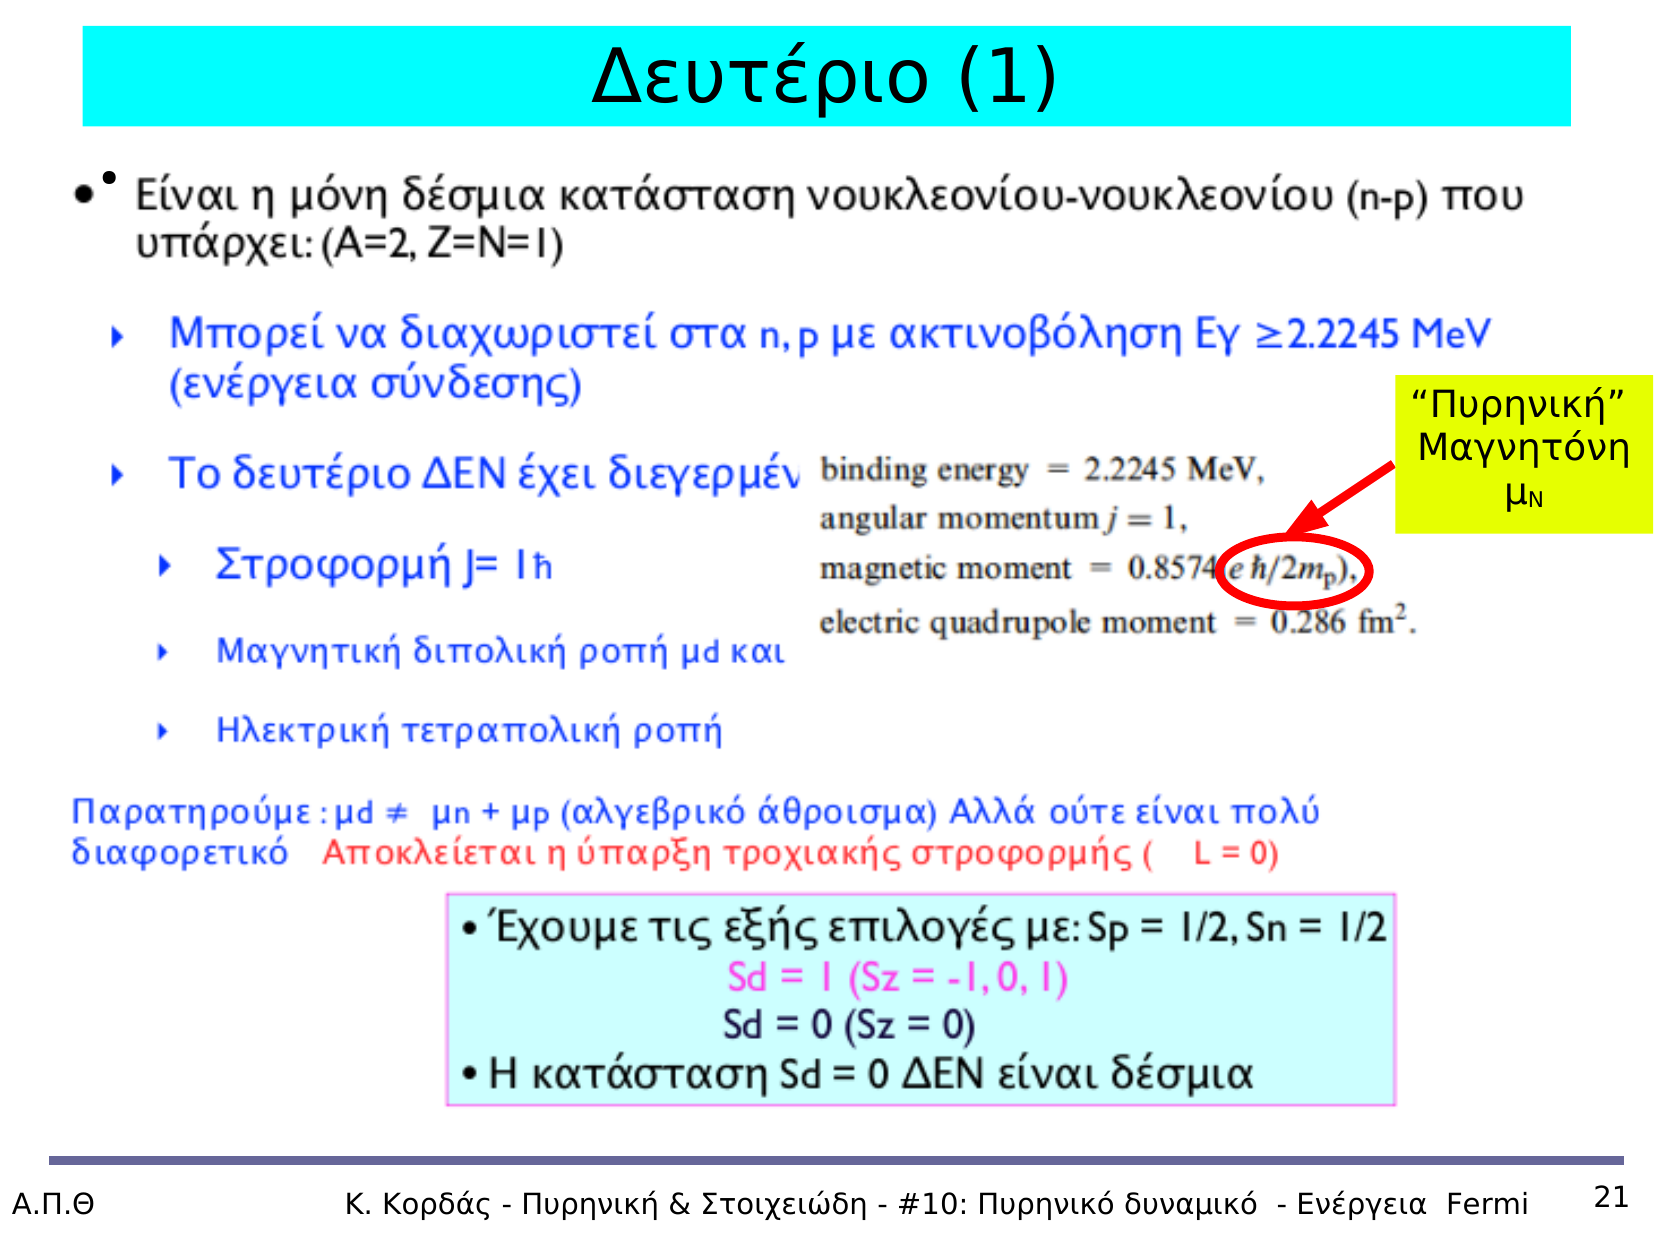

# Δευτέριο (1)
“Πυρηνική”
Μαγνητόνη
μΝ
21
Α.Π.Θ
Κ. Κορδάς - Πυρηνική & Στοιχειώδη - #10: Πυρηνικό δυναμικό - Ενέργεια Fermi